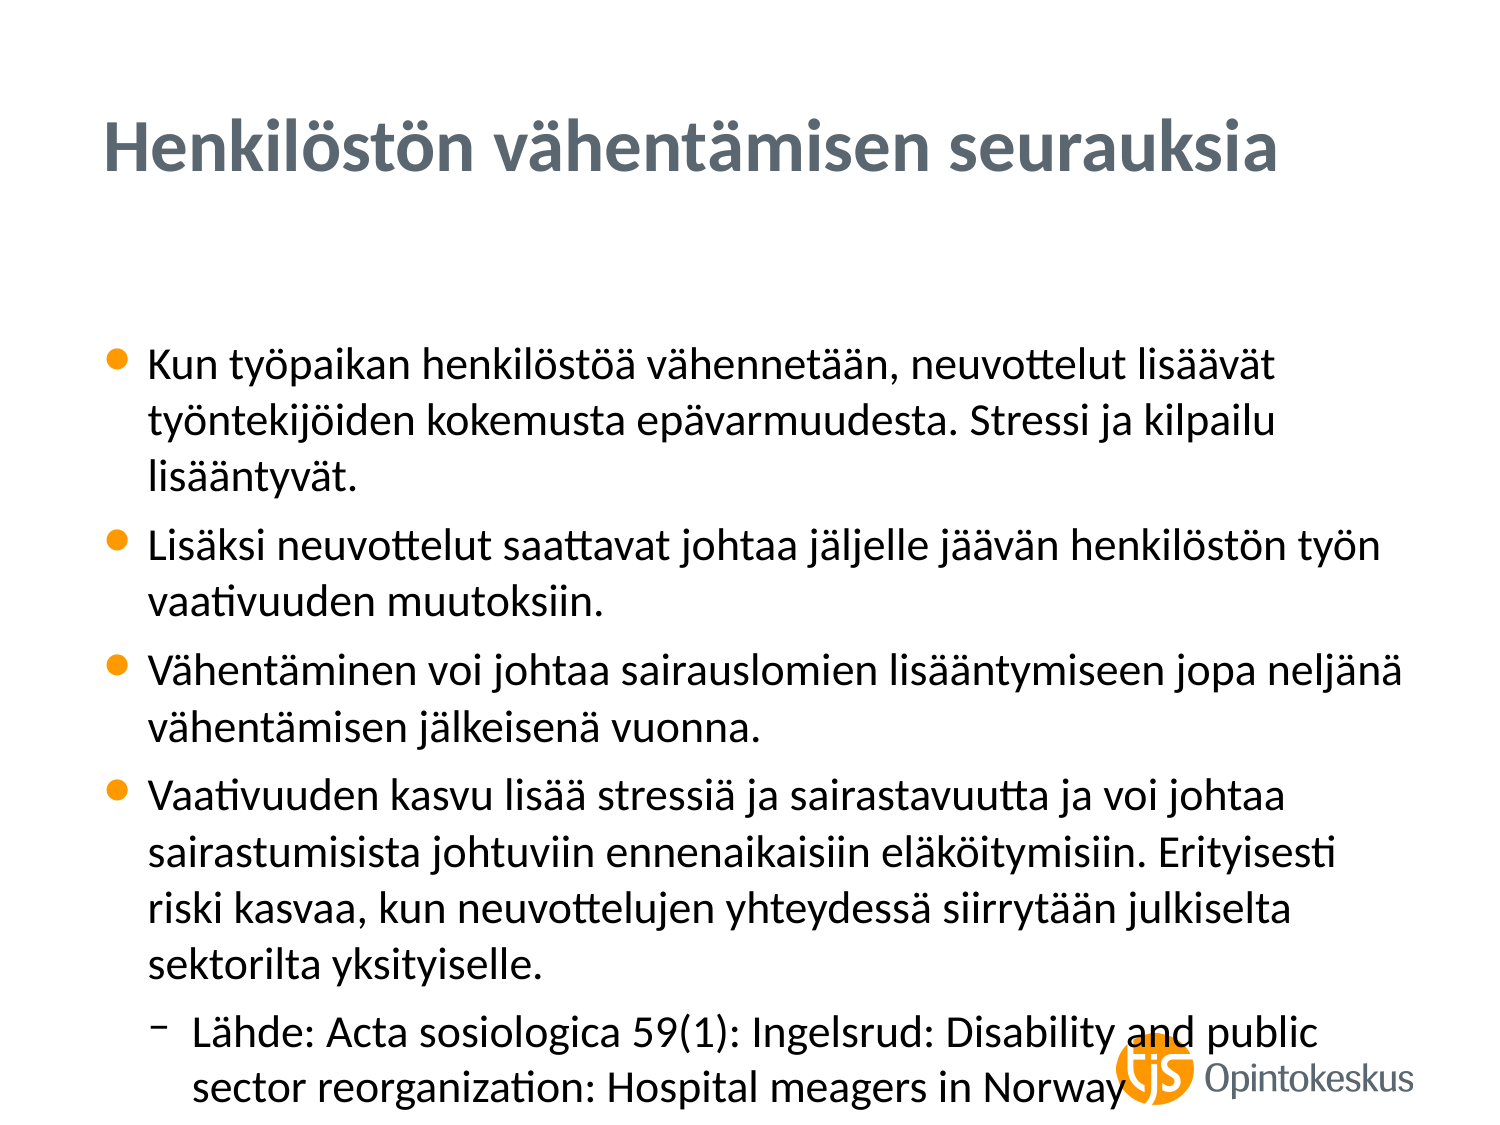

Henkilöstön vähentämisen seurauksia
# Kun työpaikan henkilöstöä vähennetään, neuvottelut lisäävät työntekijöiden kokemusta epävarmuudesta. Stressi ja kilpailu lisääntyvät.
Lisäksi neuvottelut saattavat johtaa jäljelle jäävän henkilöstön työn vaativuuden muutoksiin.
Vähentäminen voi johtaa sairauslomien lisääntymiseen jopa neljänä vähentämisen jälkeisenä vuonna.
Vaativuuden kasvu lisää stressiä ja sairastavuutta ja voi johtaa sairastumisista johtuviin ennenaikaisiin eläköitymisiin. Erityisesti riski kasvaa, kun neuvottelujen yhteydessä siirrytään julkiselta sektorilta yksityiselle.
Lähde: Acta sosiologica 59(1): Ingelsrud: Disability and public sector reorganization: Hospital meagers in Norway